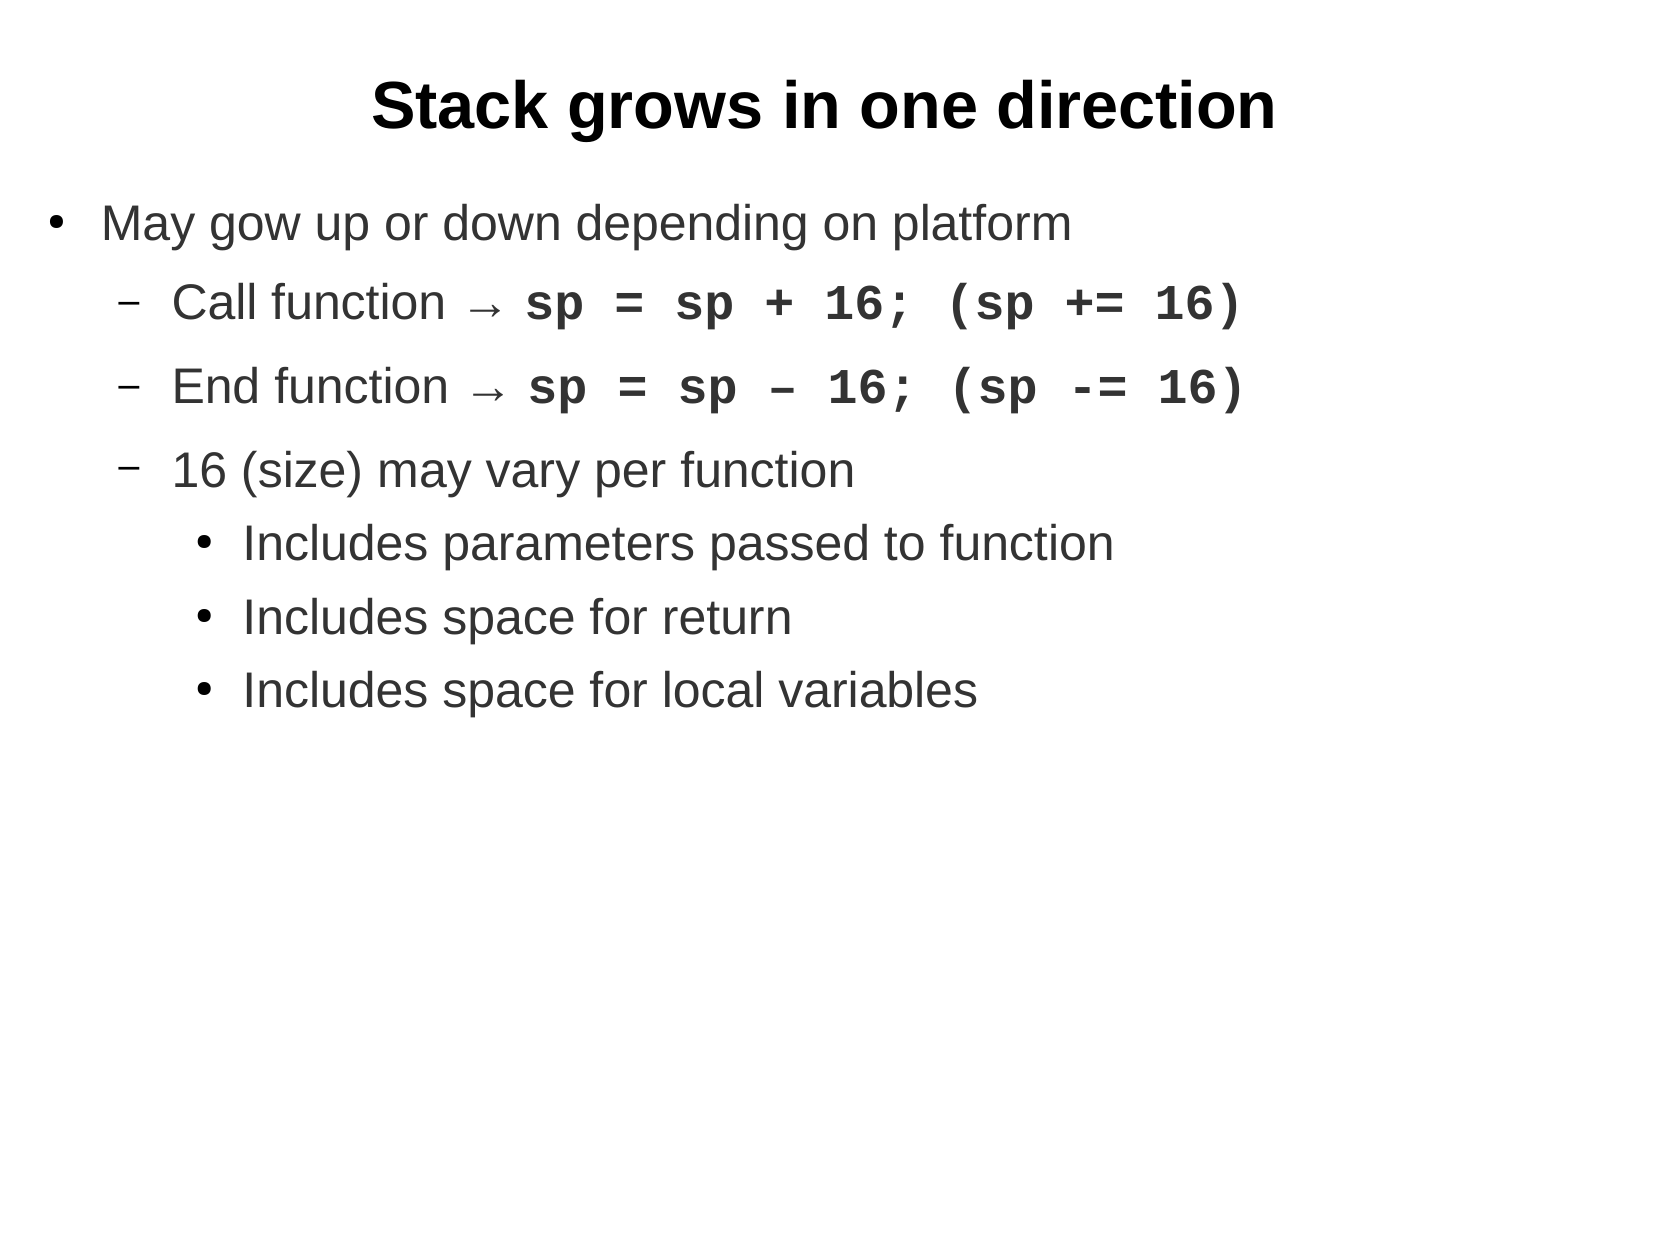

# Stack grows in one direction
May gow up or down depending on platform
Call function → sp = sp + 16; (sp += 16)
End function → sp = sp – 16; (sp -= 16)
16 (size) may vary per function
Includes parameters passed to function
Includes space for return
Includes space for local variables